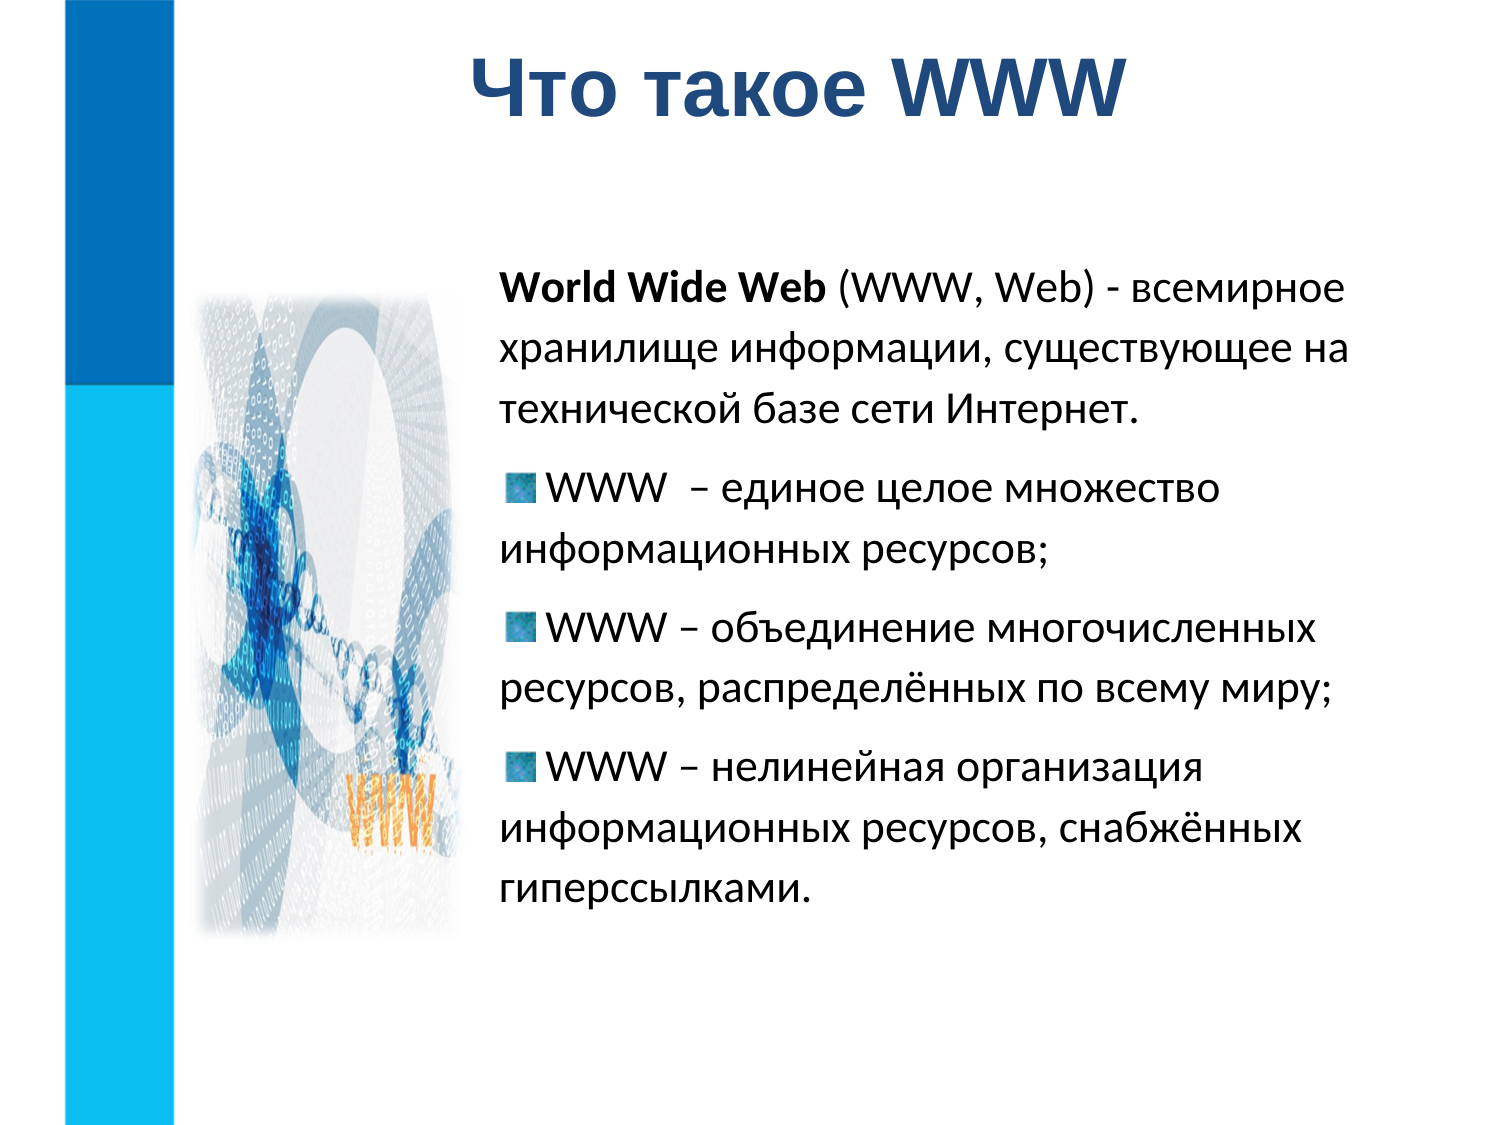

Что такое WWW
World Wide Web (WWW, Web) - всемирное хранилище информации, существующее на технической базе сети Интернет.
 WWW – единое целое множество информационных ресурсов;
 WWW – объединение многочисленных ресурсов, распределённых по всему миру;
 WWW – нелинейная организация информационных ресурсов, снабжённых гиперссылками.